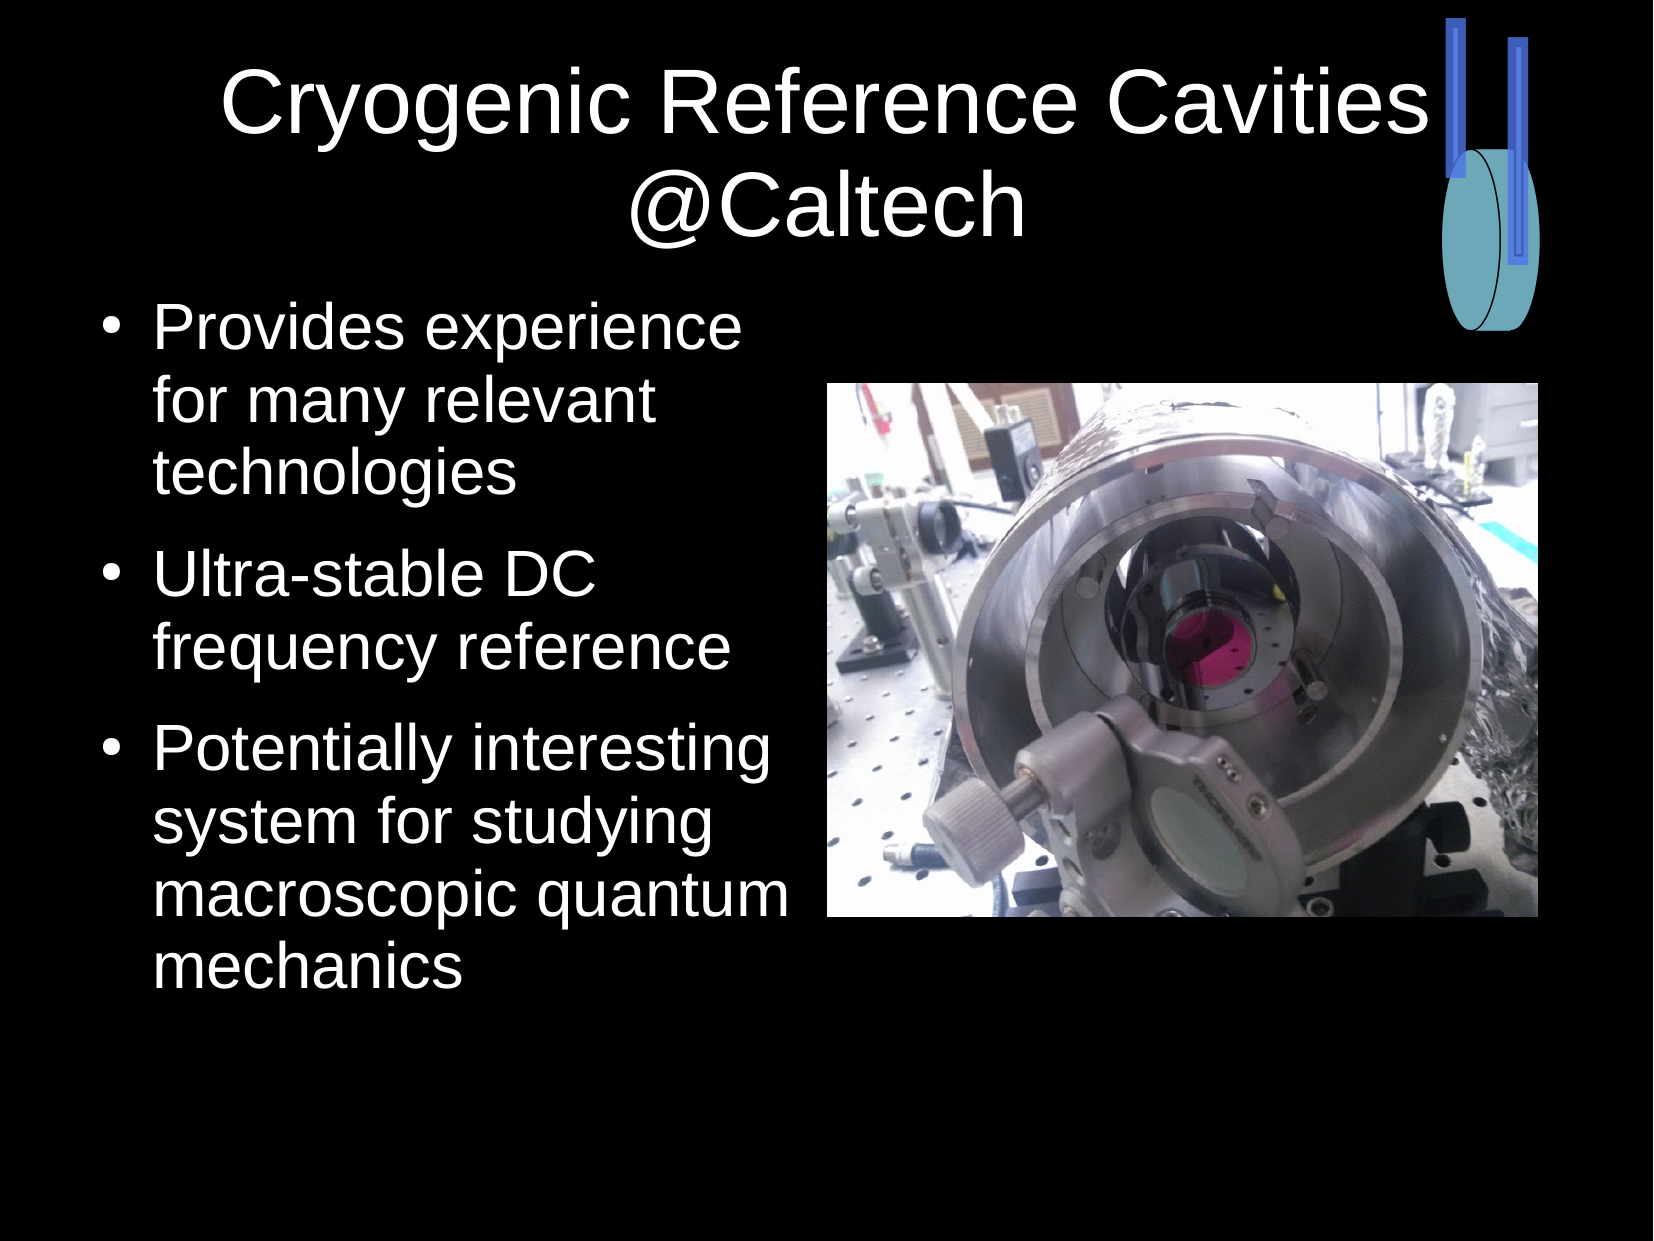

# Cryogenic Reference Cavities @Caltech
Provides experience for many relevant technologies
Ultra-stable DC frequency reference
Potentially interesting system for studying macroscopic quantum mechanics